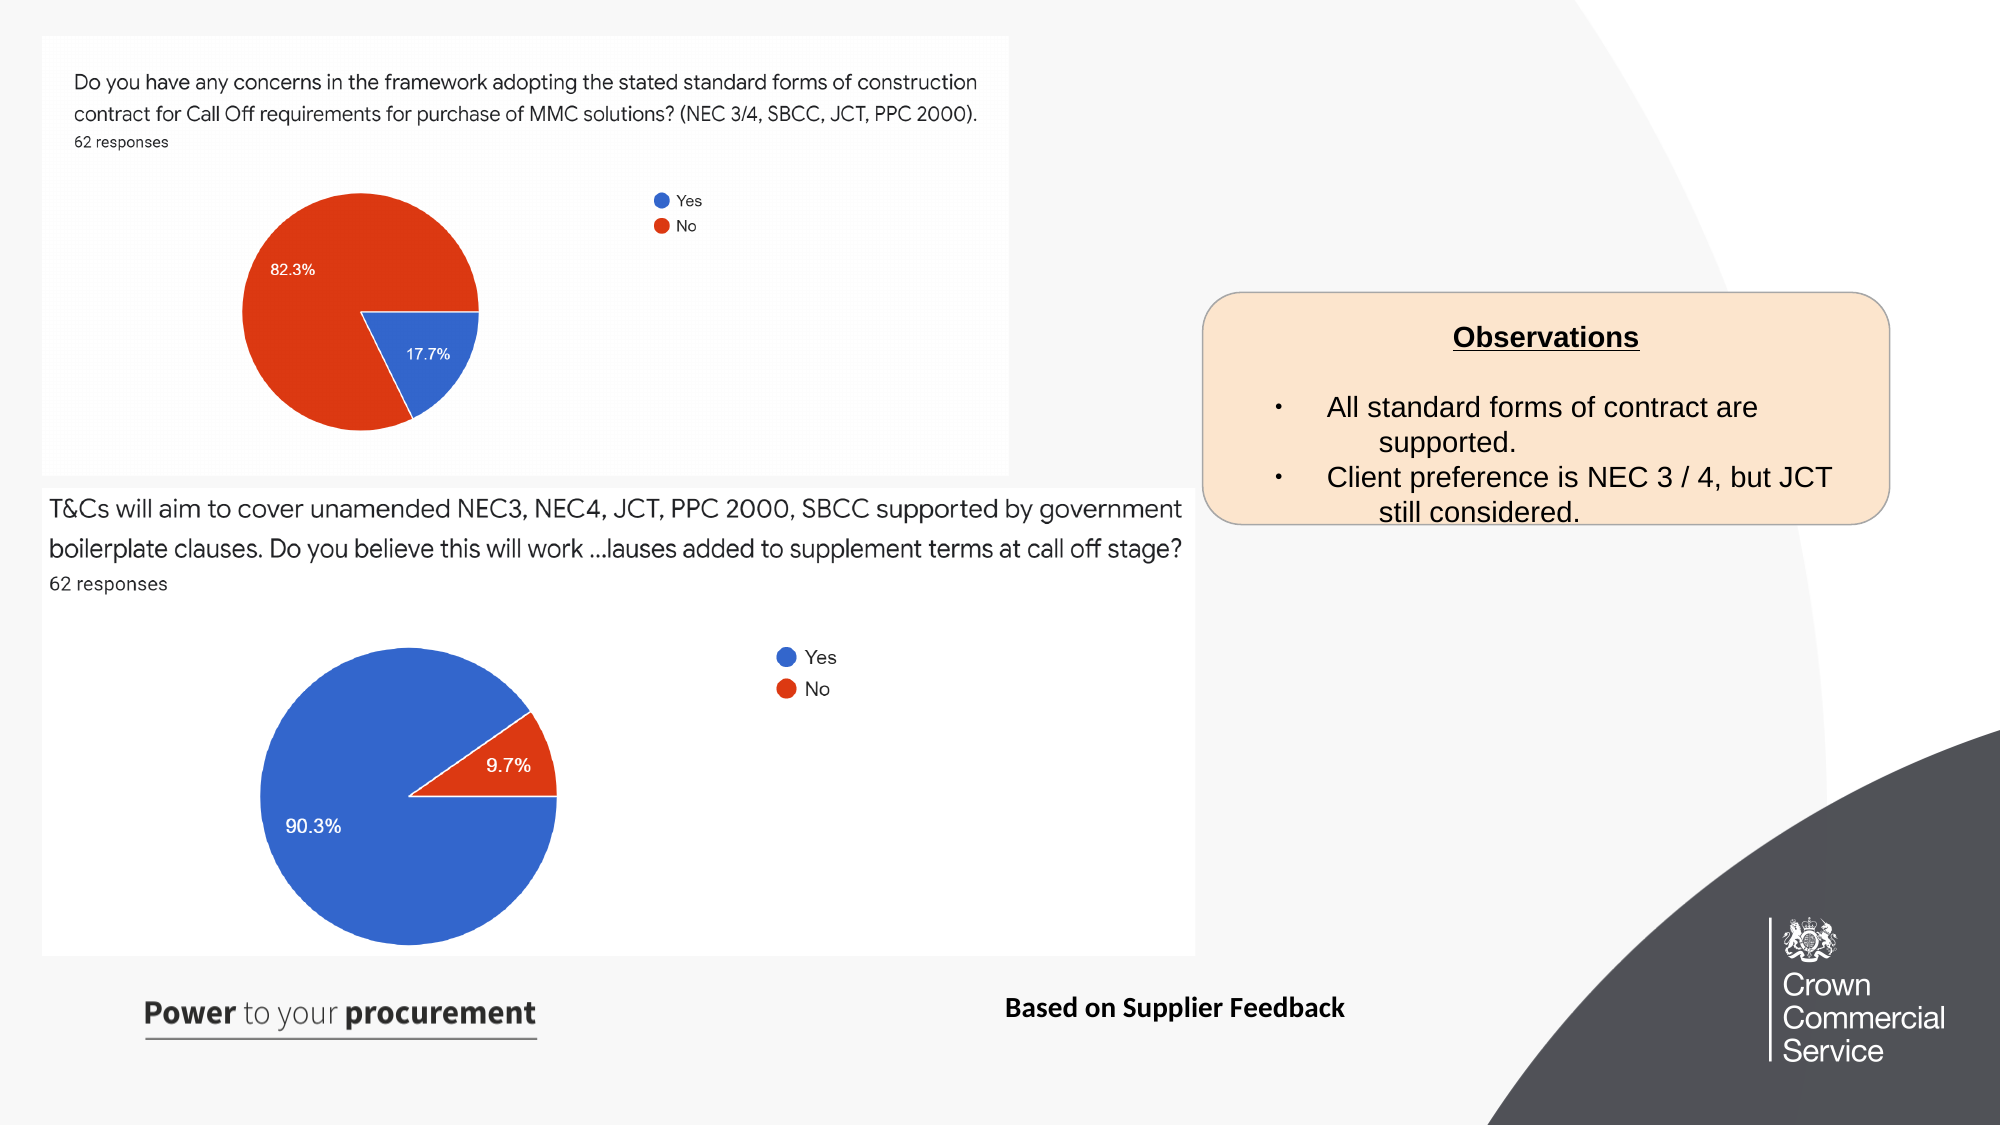

Observations
All standard forms of contract are supported.
Client preference is NEC 3 / 4, but JCT still considered.
Based on Supplier Feedback